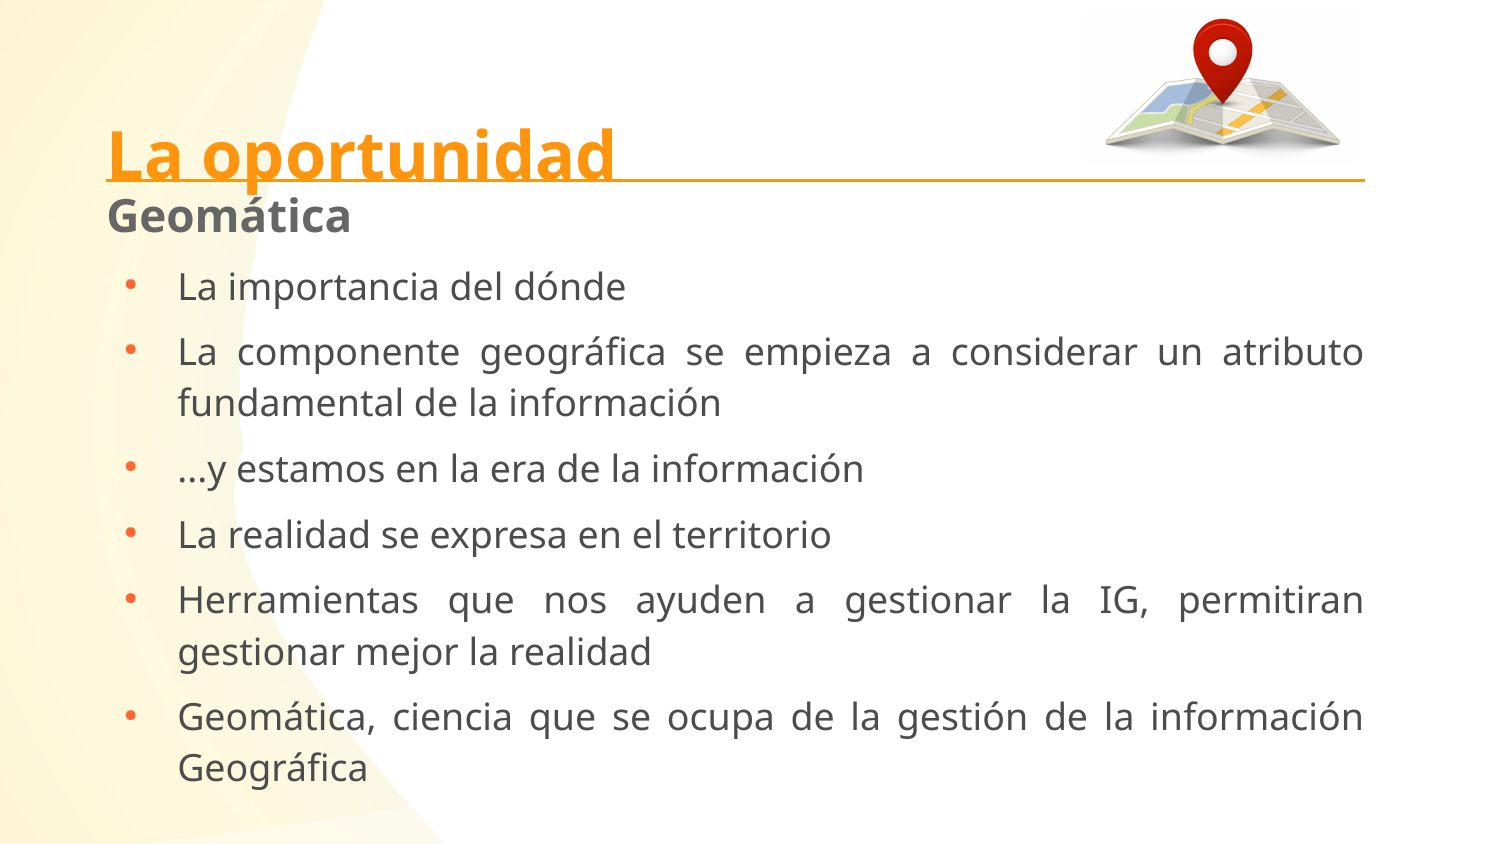

# La oportunidad
Geomática
La importancia del dónde
La componente geográfica se empieza a considerar un atributo fundamental de la información
...y estamos en la era de la información
La realidad se expresa en el territorio
Herramientas que nos ayuden a gestionar la IG, permitiran gestionar mejor la realidad
Geomática, ciencia que se ocupa de la gestión de la información Geográfica